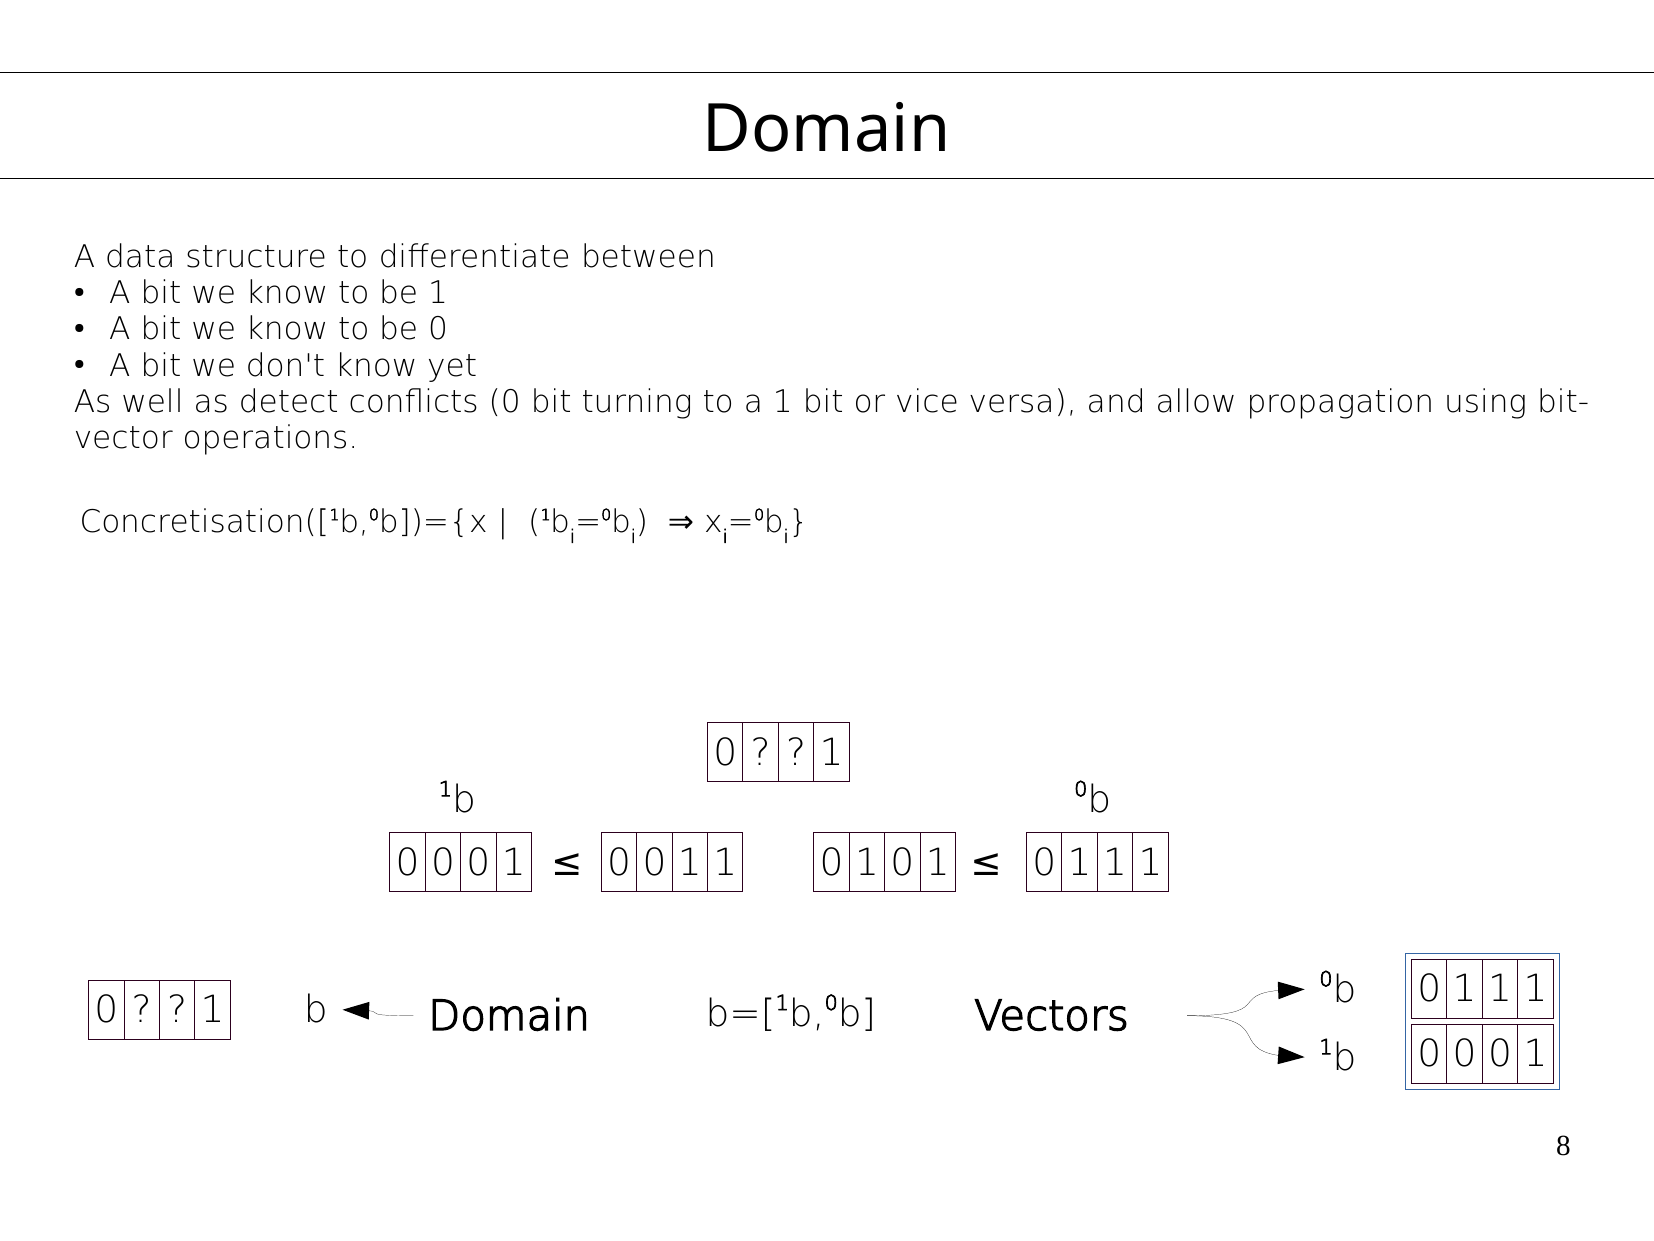

Notice that the ONED and the ZEROED vector are also the min and max vector, so we will also write the bit vector domain like THIS.
Domain
A data structure to differentiate between
A bit we know to be 1
A bit we know to be 0
A bit we don't know yet
As well as detect conflicts (0 bit turning to a 1 bit or vice versa), and allow propagation using bit-vector operations.
Concretisation([1b,0b])={x | (1bi=0bi) ⇒ xi=0bi}
0
?
?
1
1b
0b
0
0
0
1
0
0
1
1
0
1
0
1
0
1
1
1
≤
≤
0b
0
1
1
1
b=[1b,0b]
0
?
?
1
b
Vectors
Domain
0
0
0
1
1b
8